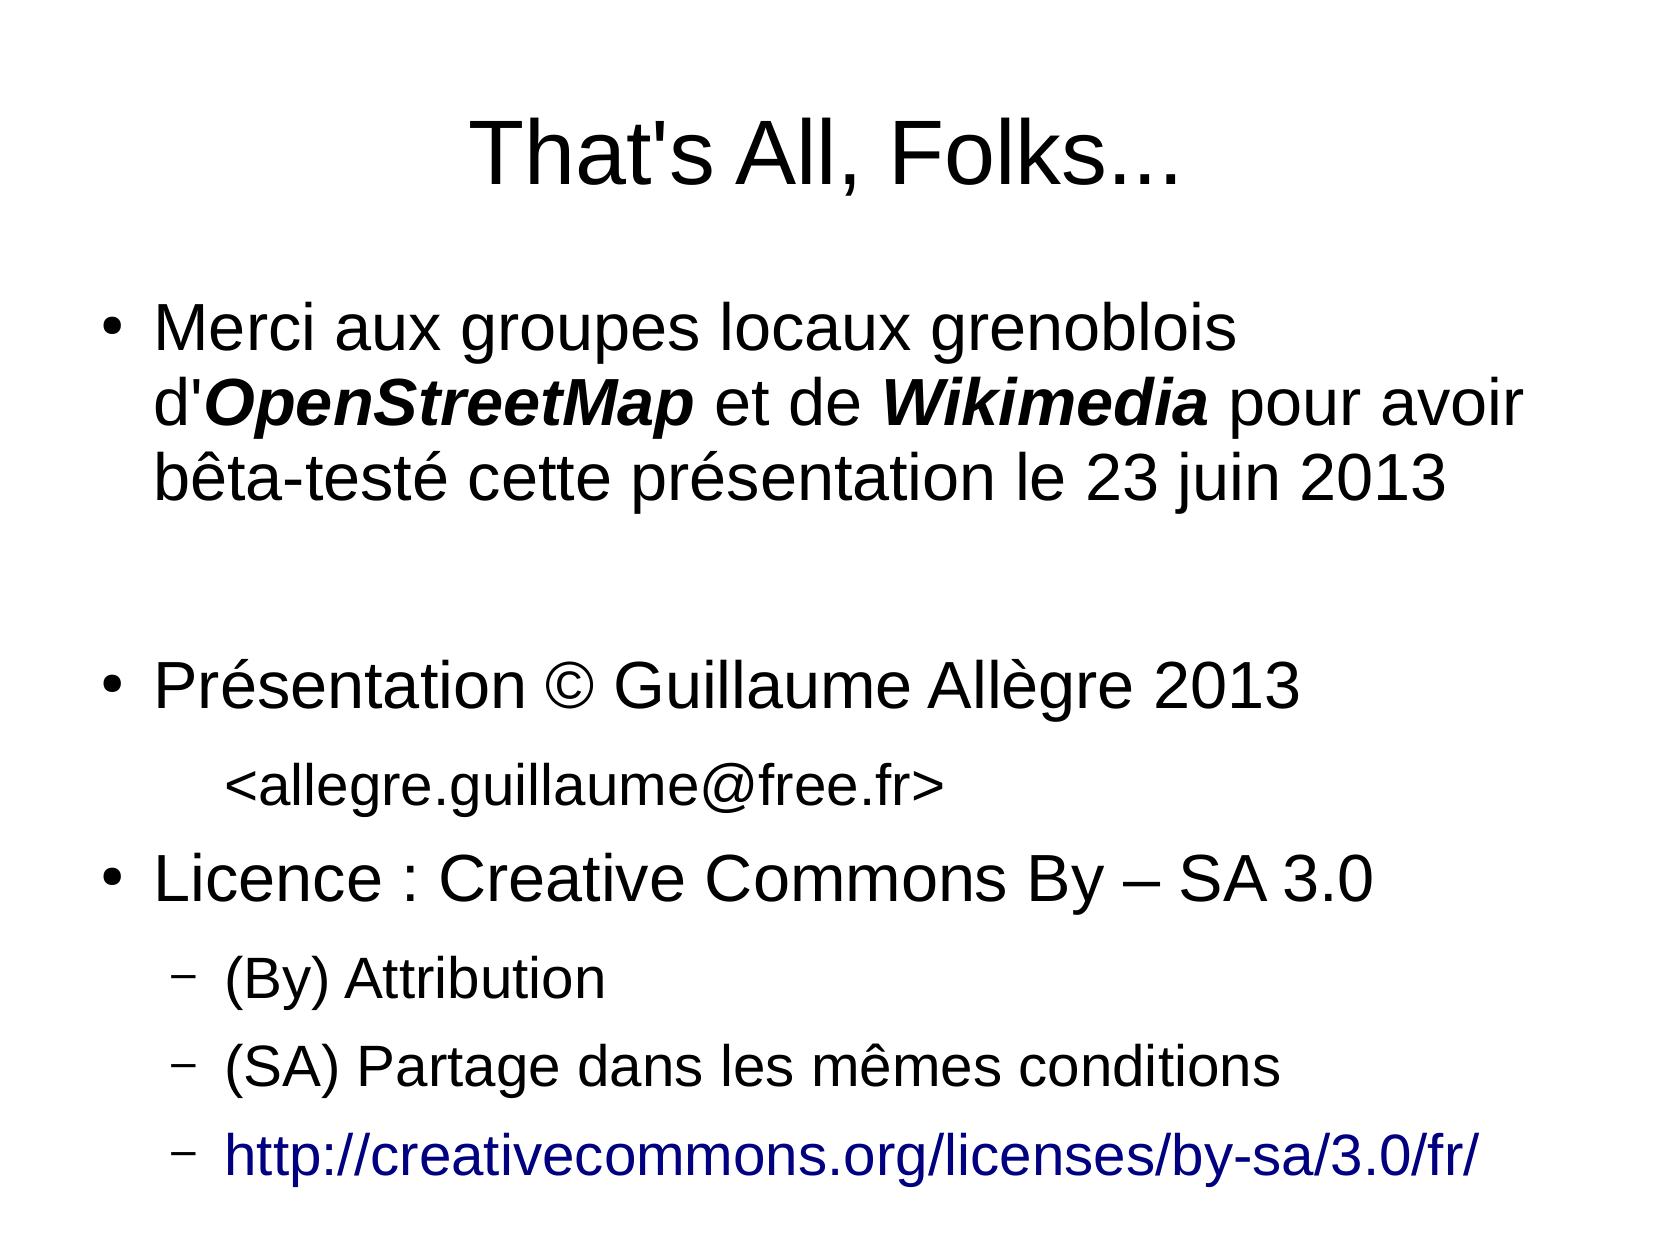

# That's All, Folks...
Merci aux groupes locaux grenoblois d'OpenStreetMap et de Wikimedia pour avoir bêta-testé cette présentation le 23 juin 2013
Présentation © Guillaume Allègre 2013
<allegre.guillaume@free.fr>
Licence : Creative Commons By – SA 3.0
(By) Attribution
(SA) Partage dans les mêmes conditions
http://creativecommons.org/licenses/by-sa/3.0/fr/